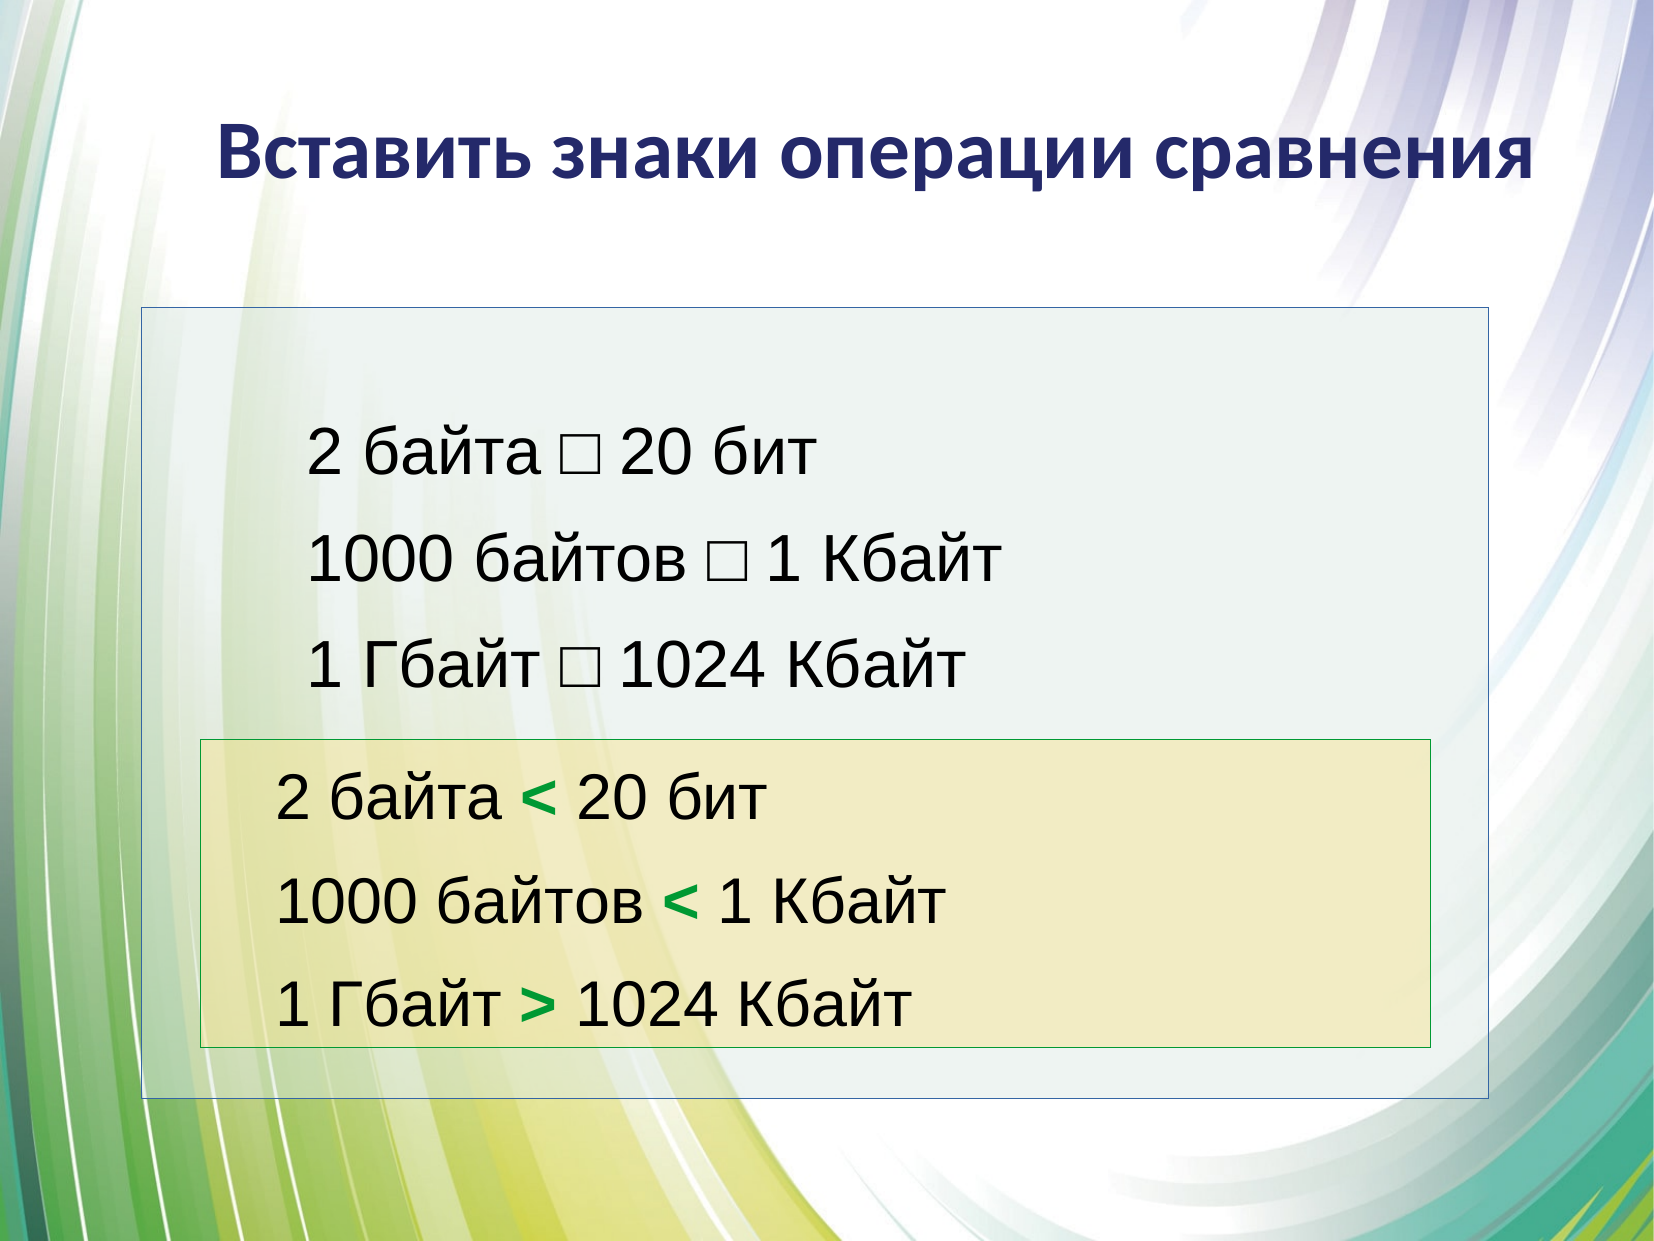

Вставить знаки операции сравнения
2 байта □ 20 бит
1000 байтов □ 1 Кбайт
1 Гбайт □ 1024 Кбайт
2 байта < 20 бит
1000 байтов < 1 Кбайт
1 Гбайт > 1024 Кбайт